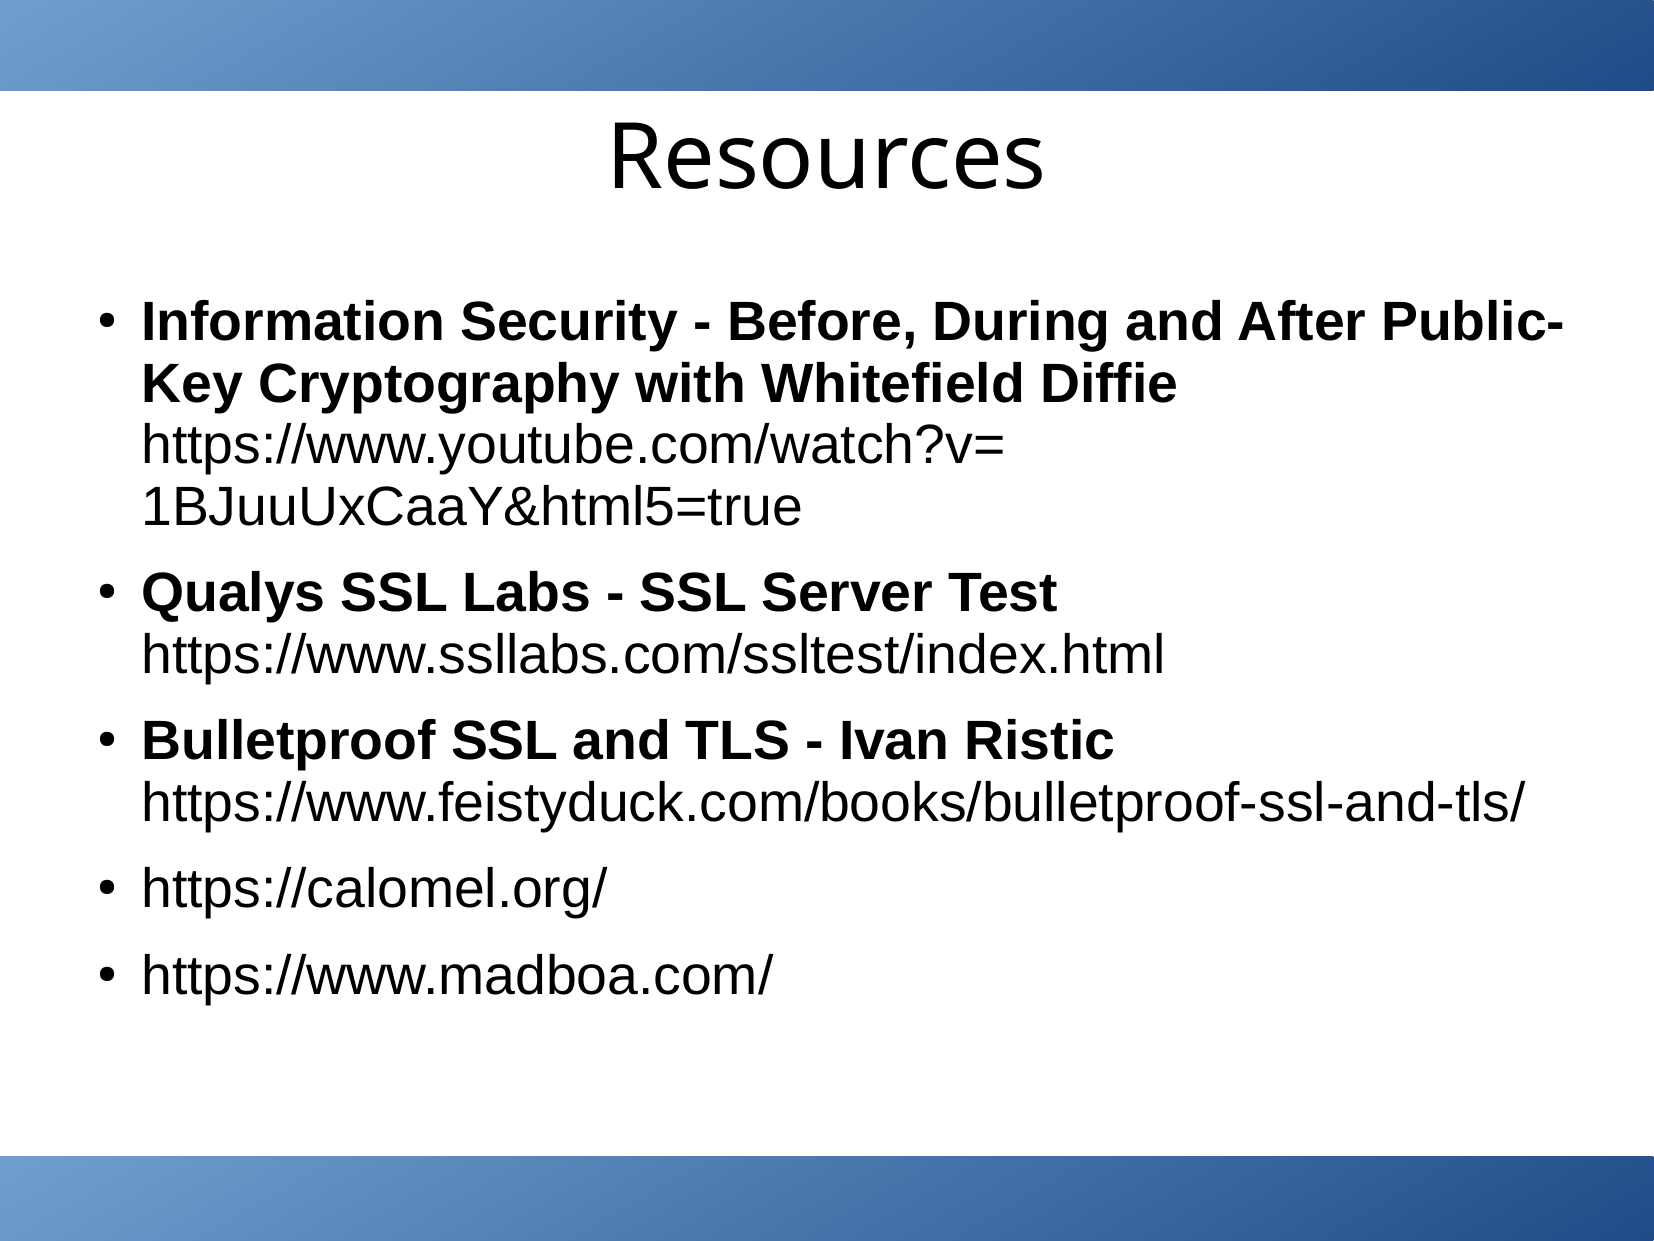

# Resources
Information Security - Before, During and After Public-Key Cryptography with Whitefield Diffie
https://www.youtube.com/watch?v=
1BJuuUxCaaY&html5=true
Qualys SSL Labs - SSL Server Test
https://www.ssllabs.com/ssltest/index.html
Bulletproof SSL and TLS - Ivan Ristic
https://www.feistyduck.com/books/bulletproof-ssl-and-tls/
https://calomel.org/
https://www.madboa.com/